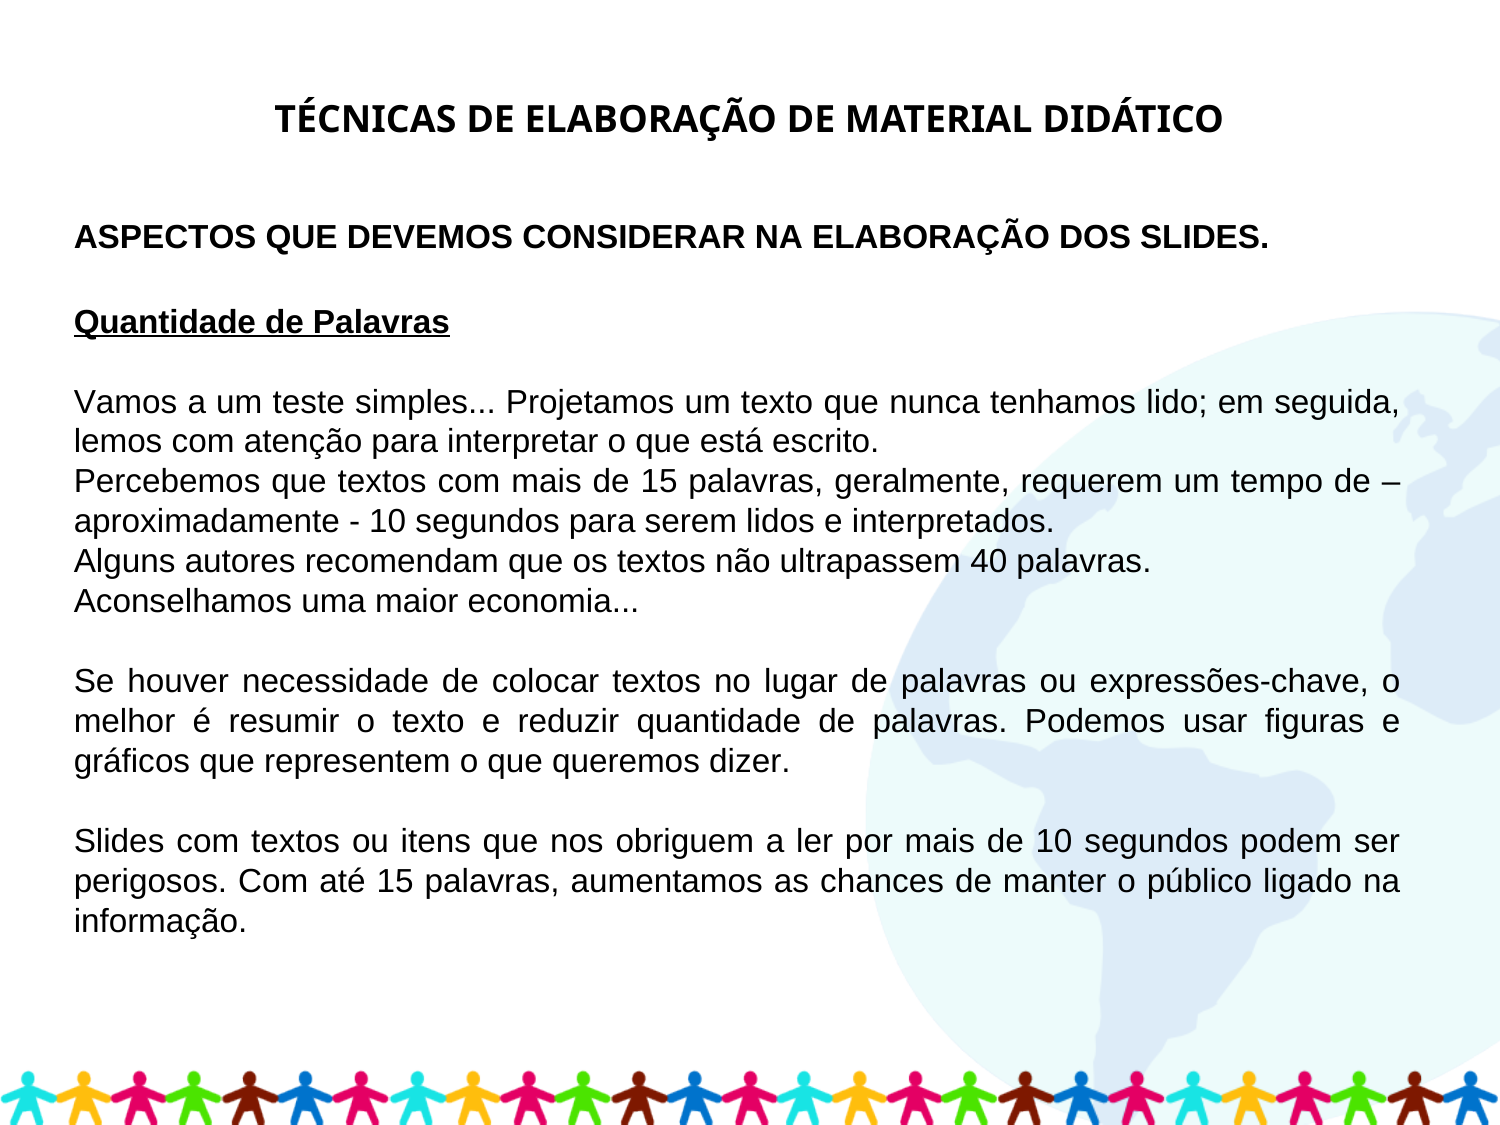

# TÉCNICAS DE ELABORAÇÃO DE MATERIAL DIDÁTICO
ASPECTOS QUE DEVEMOS CONSIDERAR NA ELABORAÇÃO DOS SLIDES.
Quantidade de Palavras
Vamos a um teste simples... Projetamos um texto que nunca tenhamos lido; em seguida, lemos com atenção para interpretar o que está escrito.
Percebemos que textos com mais de 15 palavras, geralmente, requerem um tempo de – aproximadamente - 10 segundos para serem lidos e interpretados.
Alguns autores recomendam que os textos não ultrapassem 40 palavras.
Aconselhamos uma maior economia...
Se houver necessidade de colocar textos no lugar de palavras ou expressões-chave, o melhor é resumir o texto e reduzir quantidade de palavras. Podemos usar figuras e gráficos que representem o que queremos dizer.
Slides com textos ou itens que nos obriguem a ler por mais de 10 segundos podem ser perigosos. Com até 15 palavras, aumentamos as chances de manter o público ligado na informação.